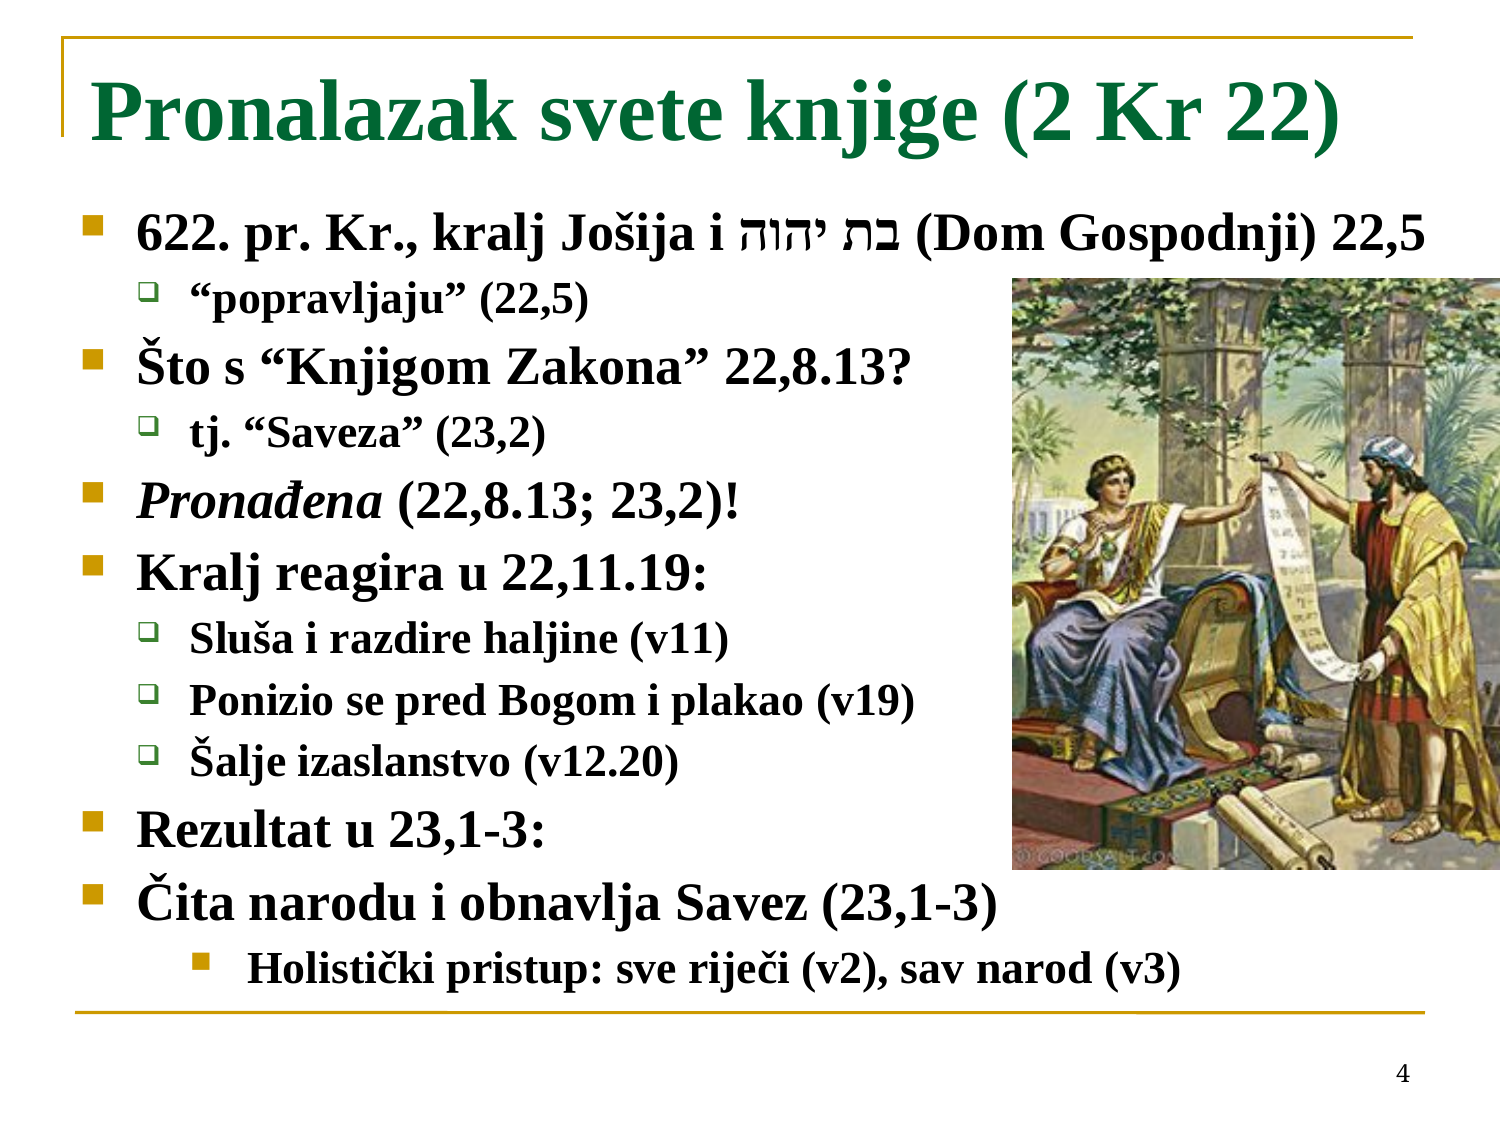

Pronalazak svete knjige (2 Kr 22)
622. pr. Kr., kralj Jošija i בת יהוה (Dom Gospodnji) 22,5
“popravljaju” (22,5)
Što s “Knjigom Zakona” 22,8.13?
tj. “Saveza” (23,2)
Pronađena (22,8.13; 23,2)!
Kralj reagira u 22,11.19:
Sluša i razdire haljine (v11)
Ponizio se pred Bogom i plakao (v19)
Šalje izaslanstvo (v12.20)
Rezultat u 23,1-3:
Čita narodu i obnavlja Savez (23,1-3)
Holistički pristup: sve riječi (v2), sav narod (v3)